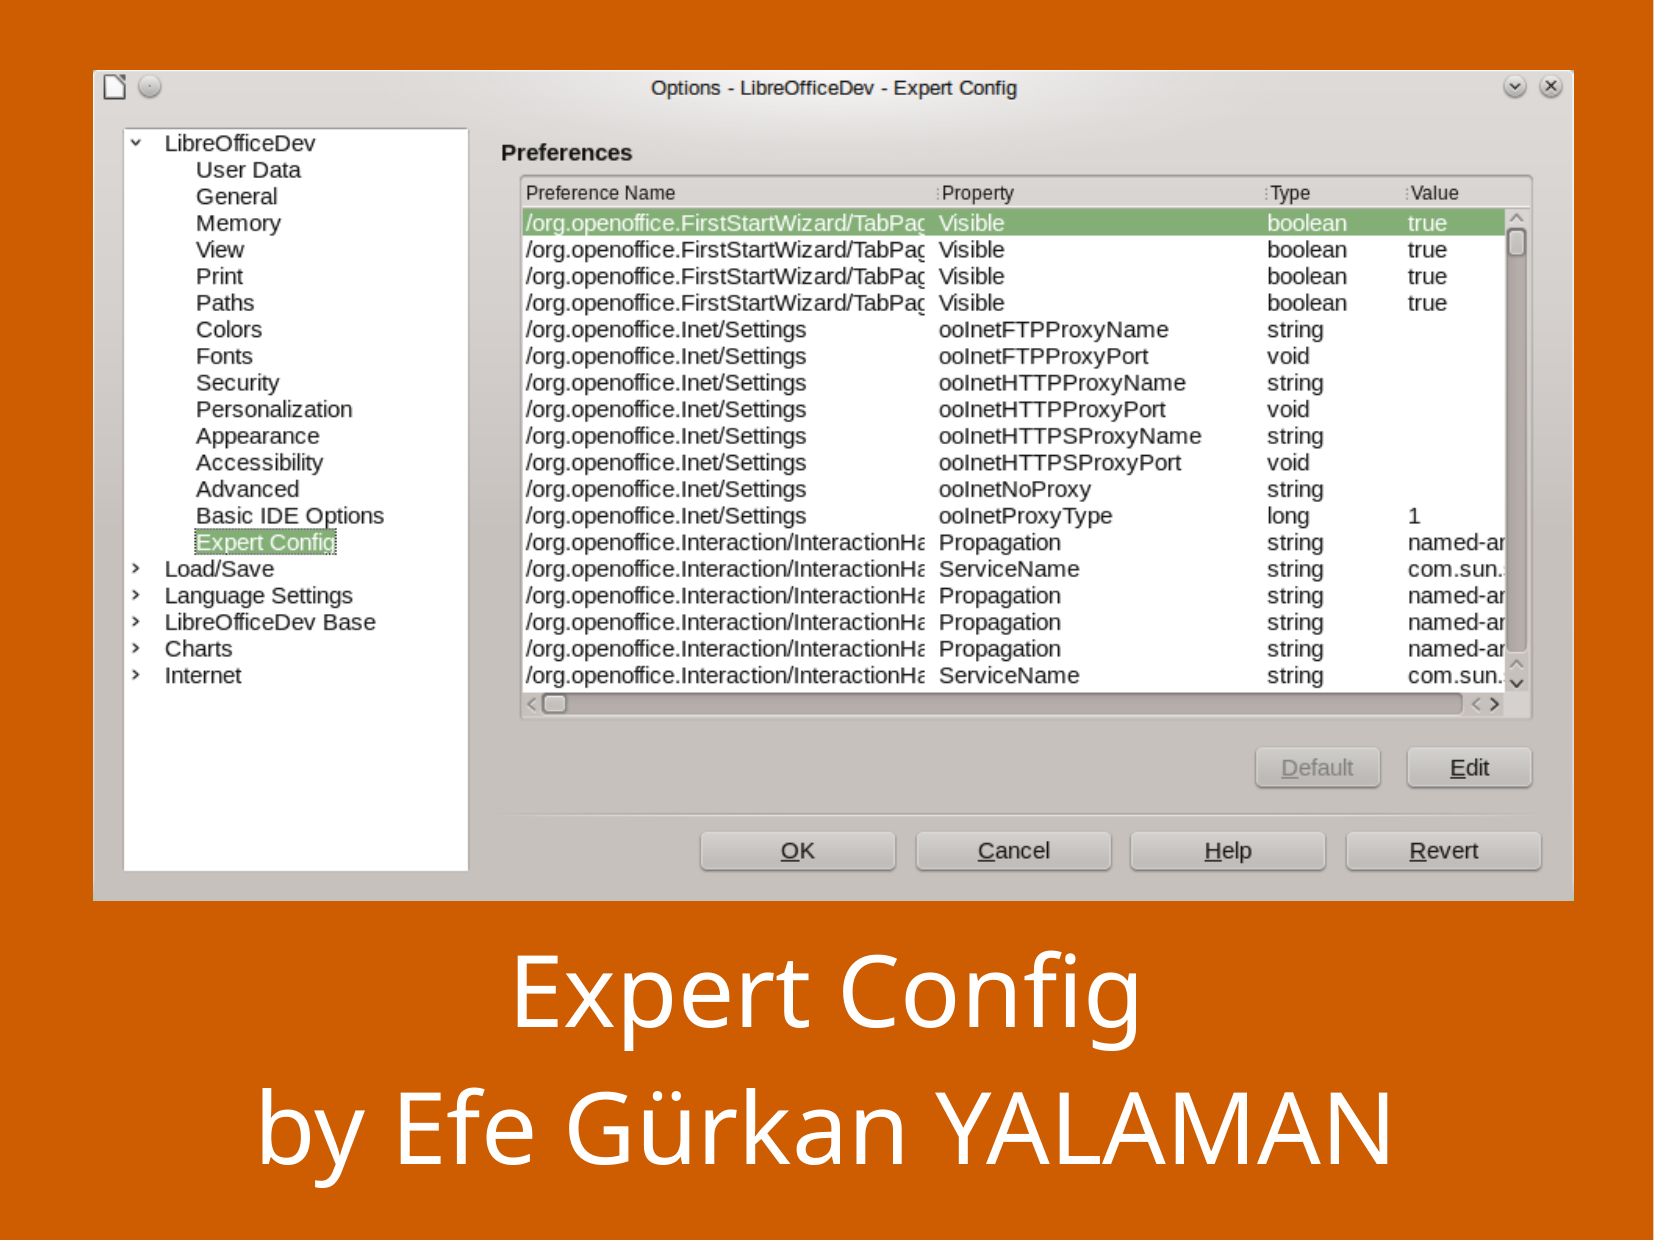

# Expert Config by Efe Gürkan YALAMAN